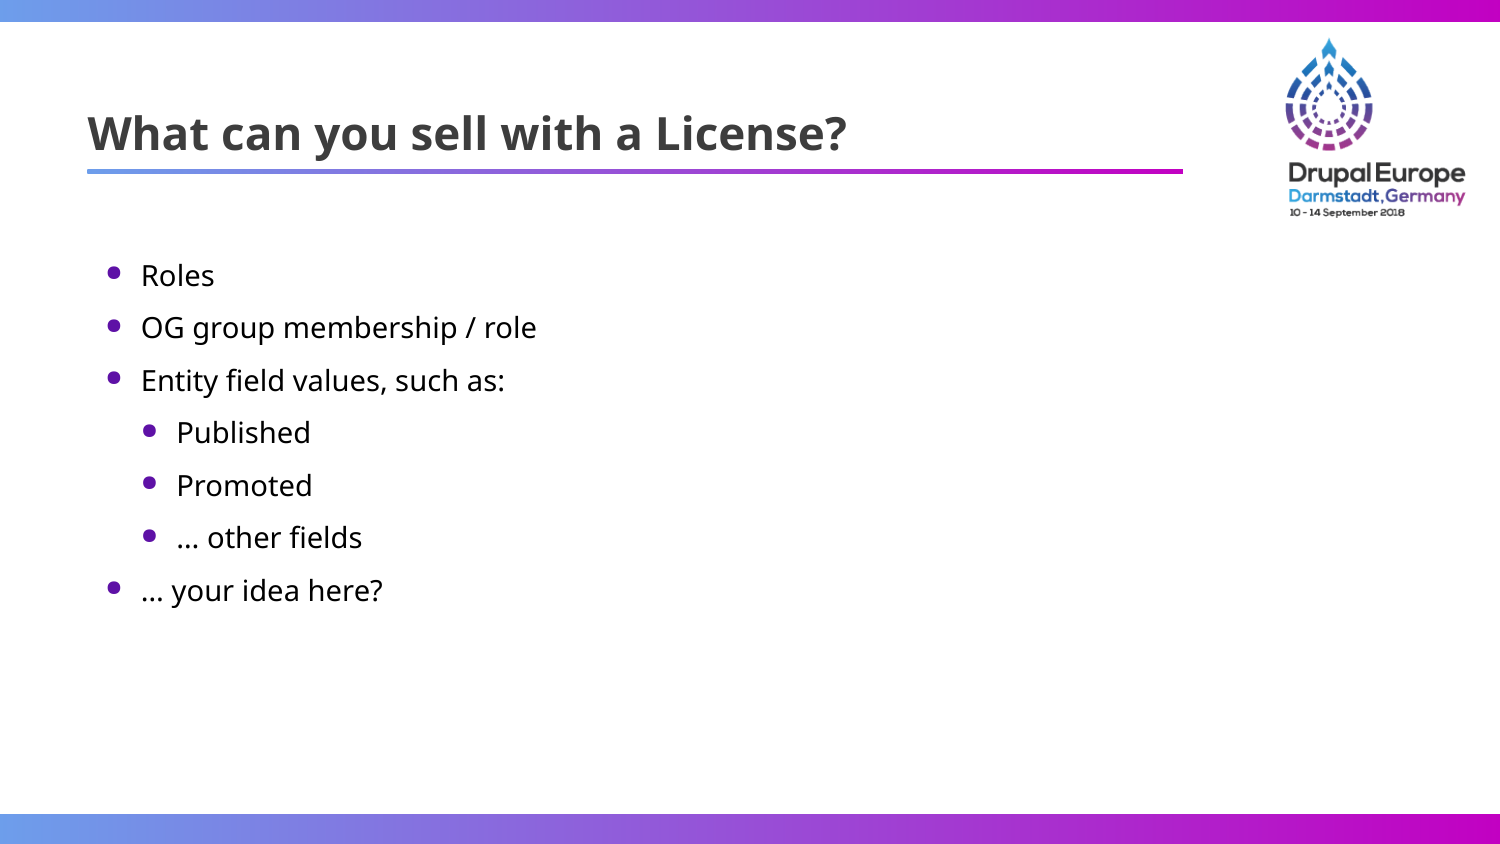

What can you sell with a License?
Roles
OG group membership / role
Entity field values, such as:
Published
Promoted
… other fields
… your idea here?